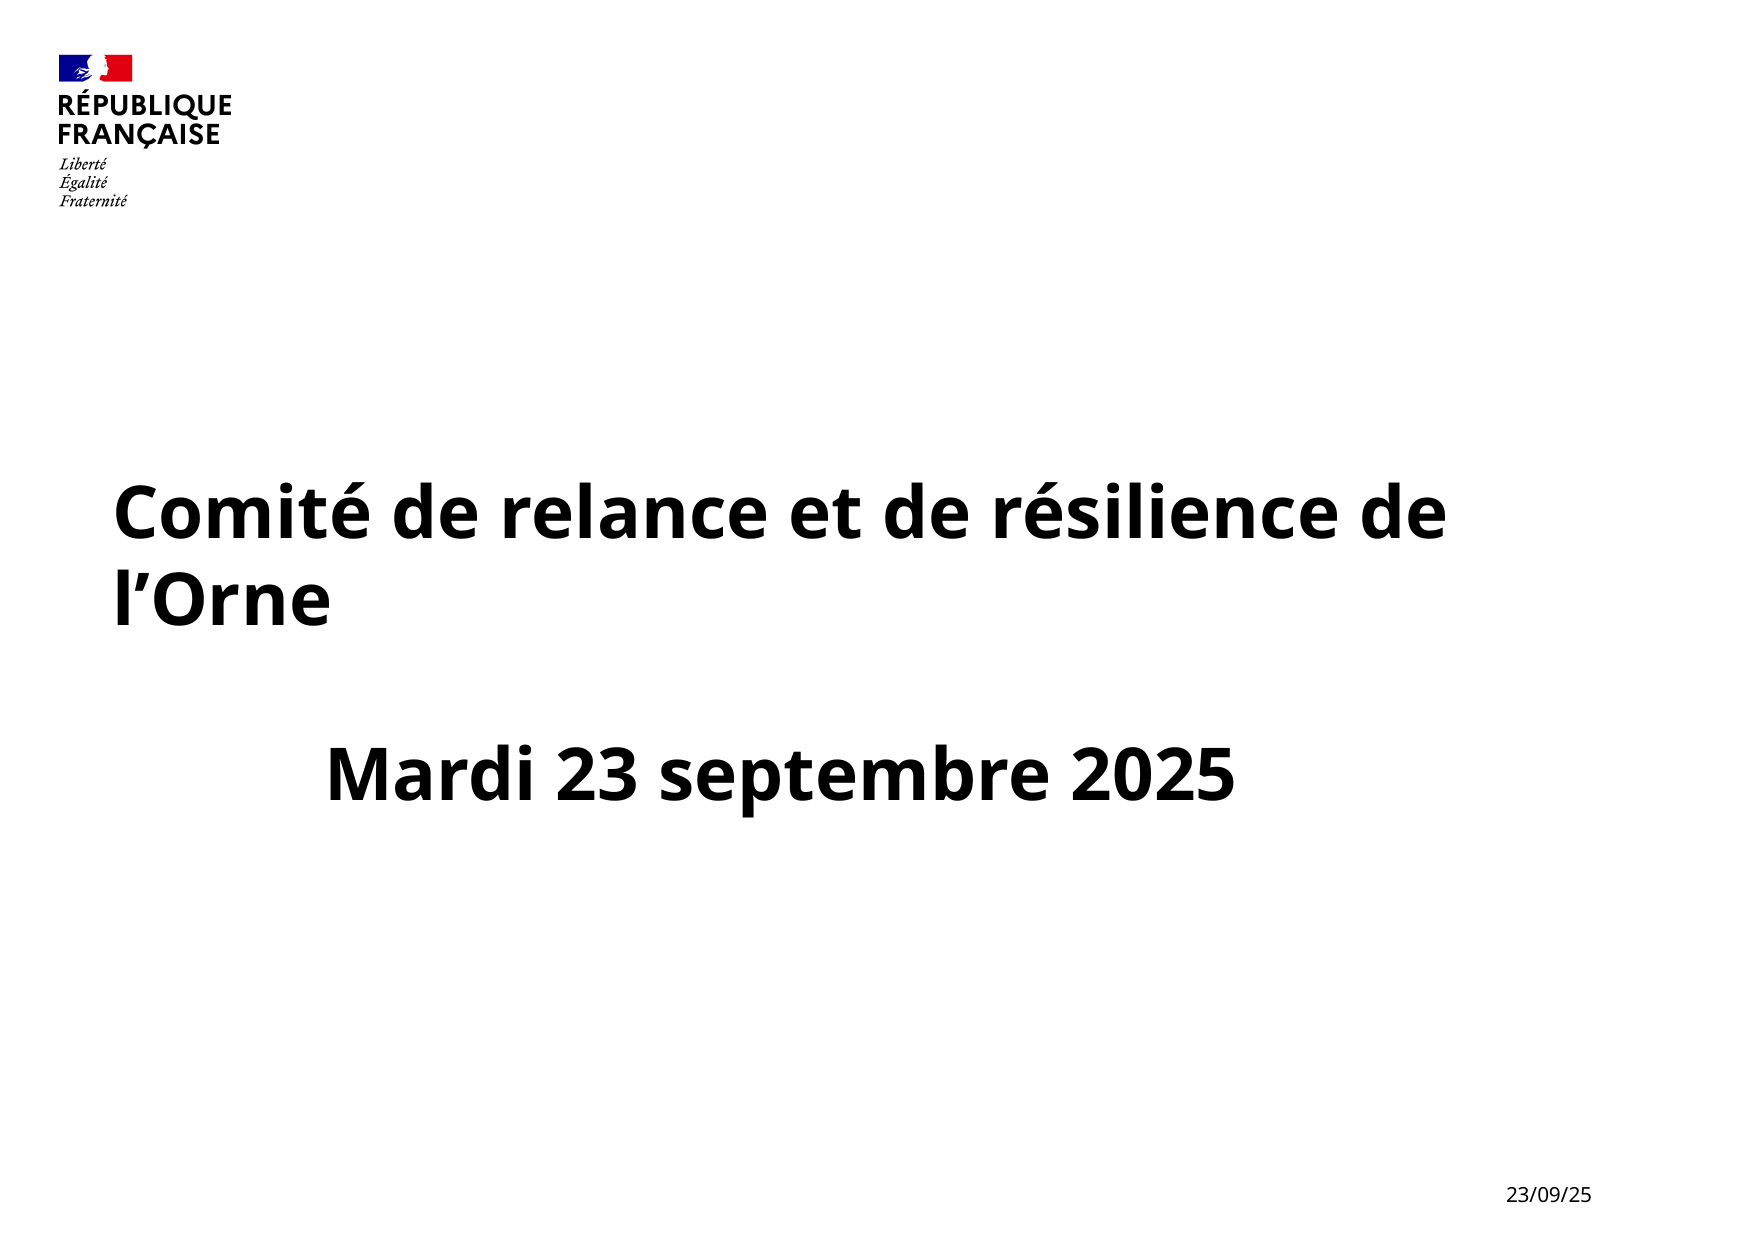

Comité de relance et de résilience de l’Orne
Mardi 23 septembre 2025